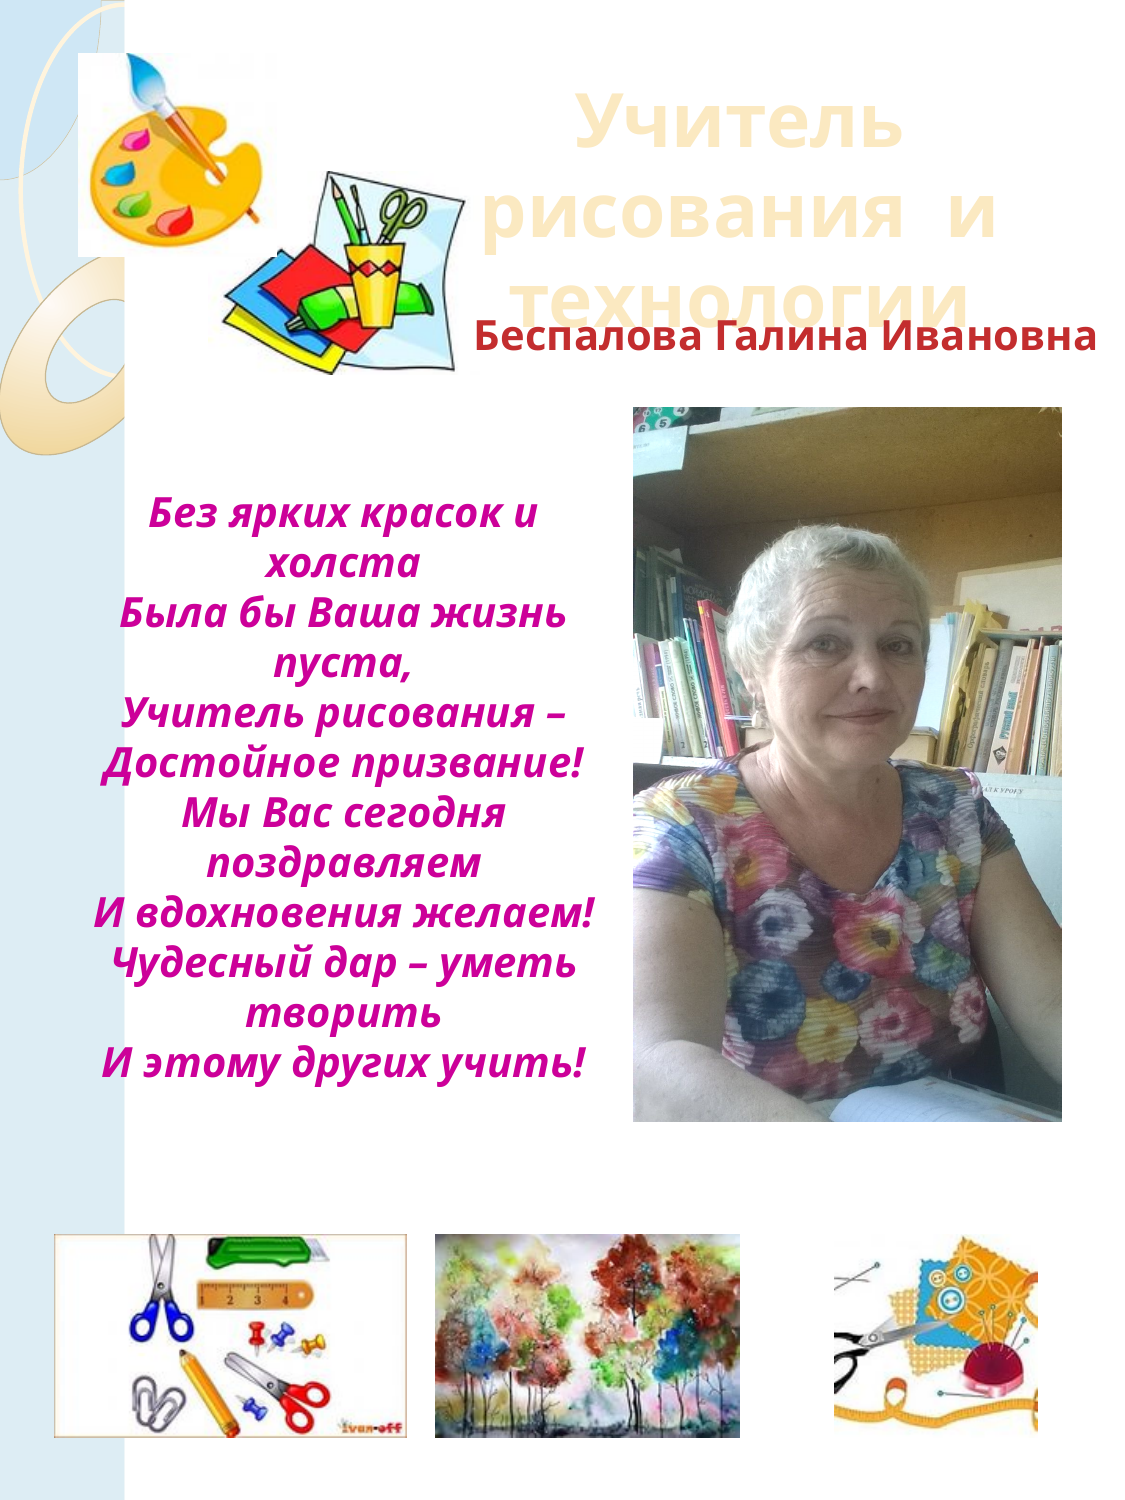

Учитель рисования и технологии
Беспалова Галина Ивановна
Без ярких красок и холста
Была бы Ваша жизнь пуста,
Учитель рисования –
Достойное призвание!
Мы Вас сегодня поздравляем
И вдохновения желаем!
Чудесный дар – уметь творить
И этому других учить!